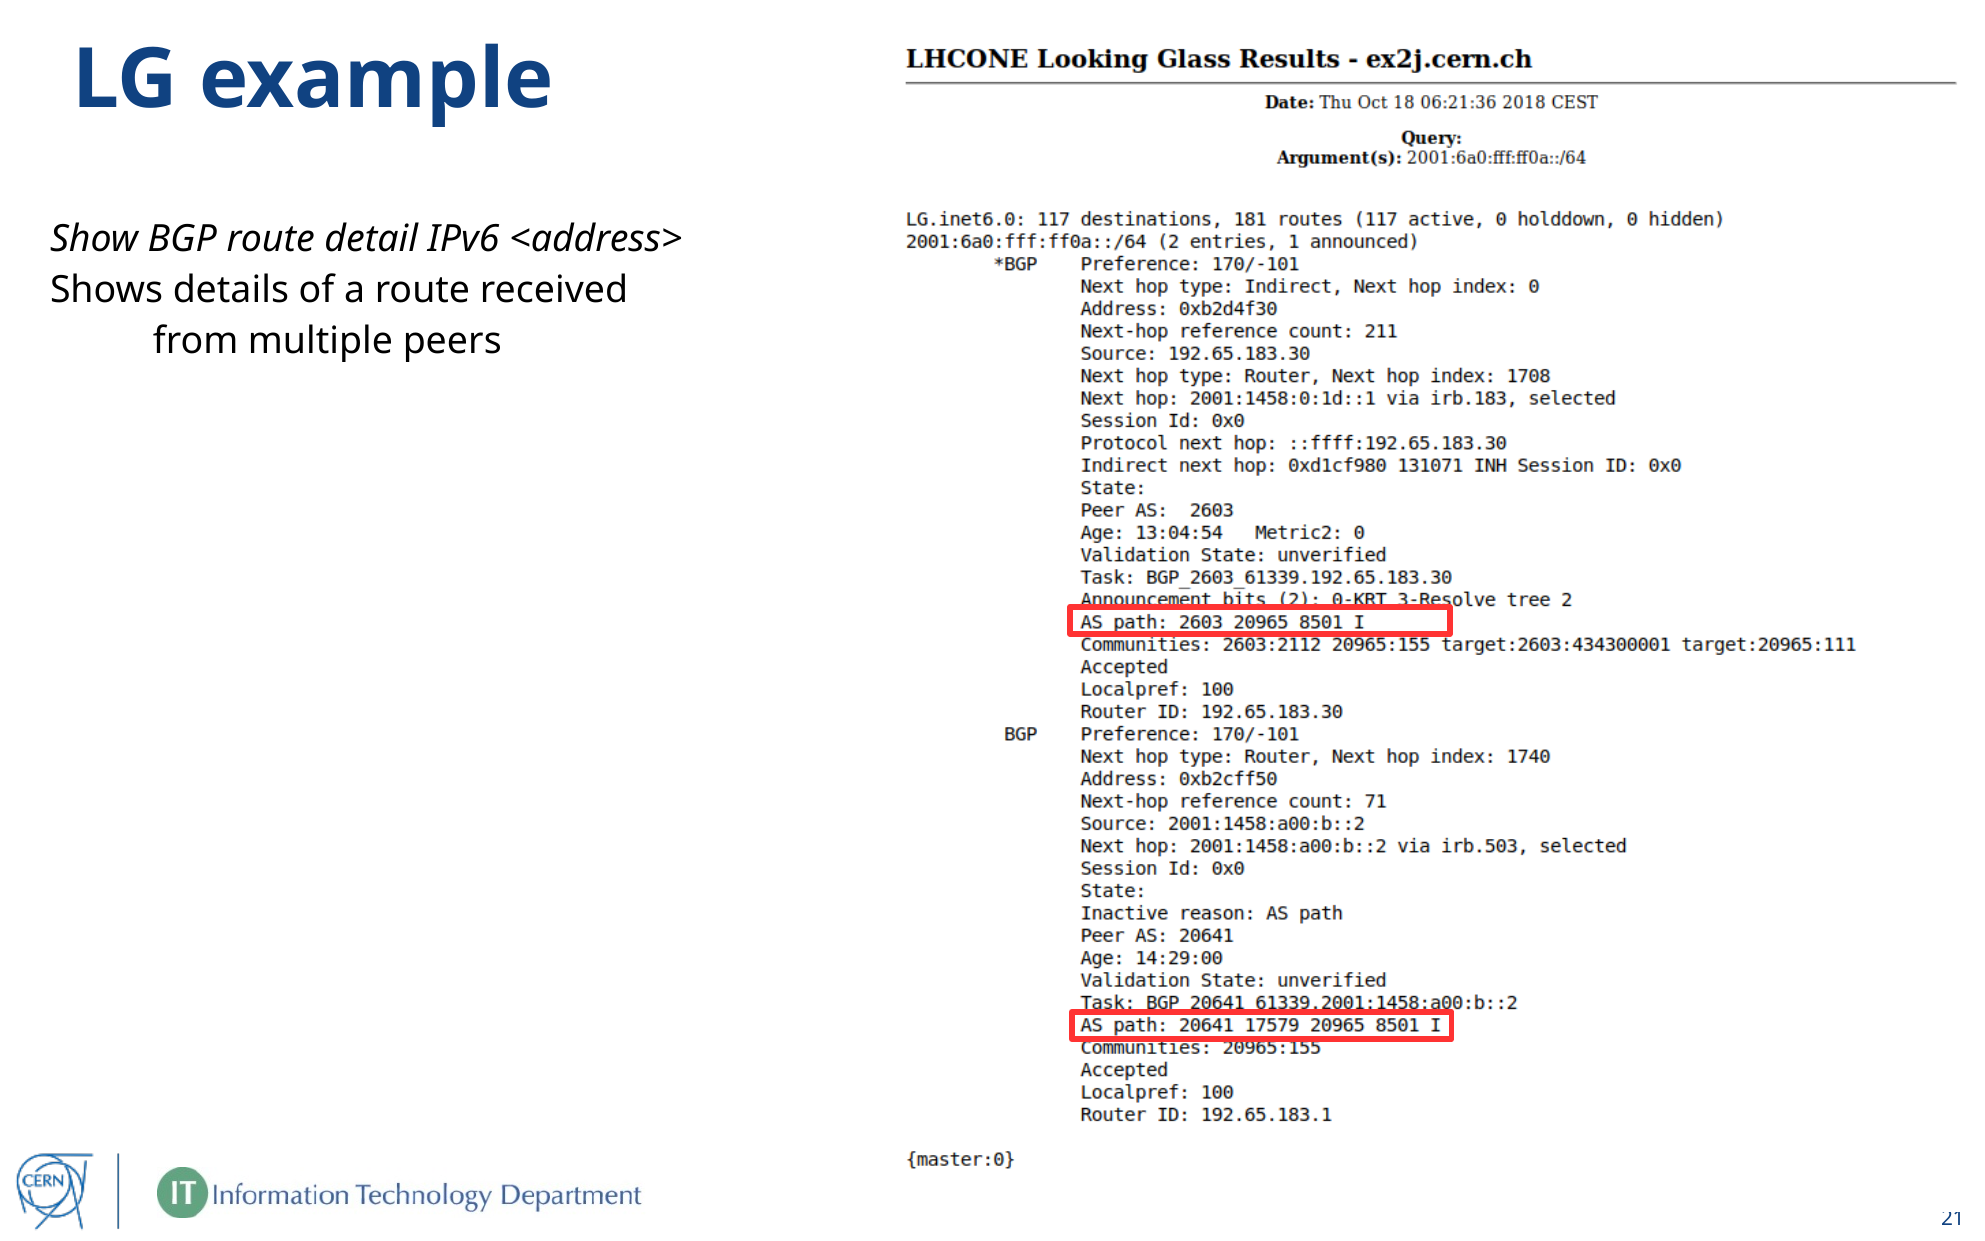

# LG example
Show BGP route detail IPv6 <address>
Shows details of a route received
	from multiple peers